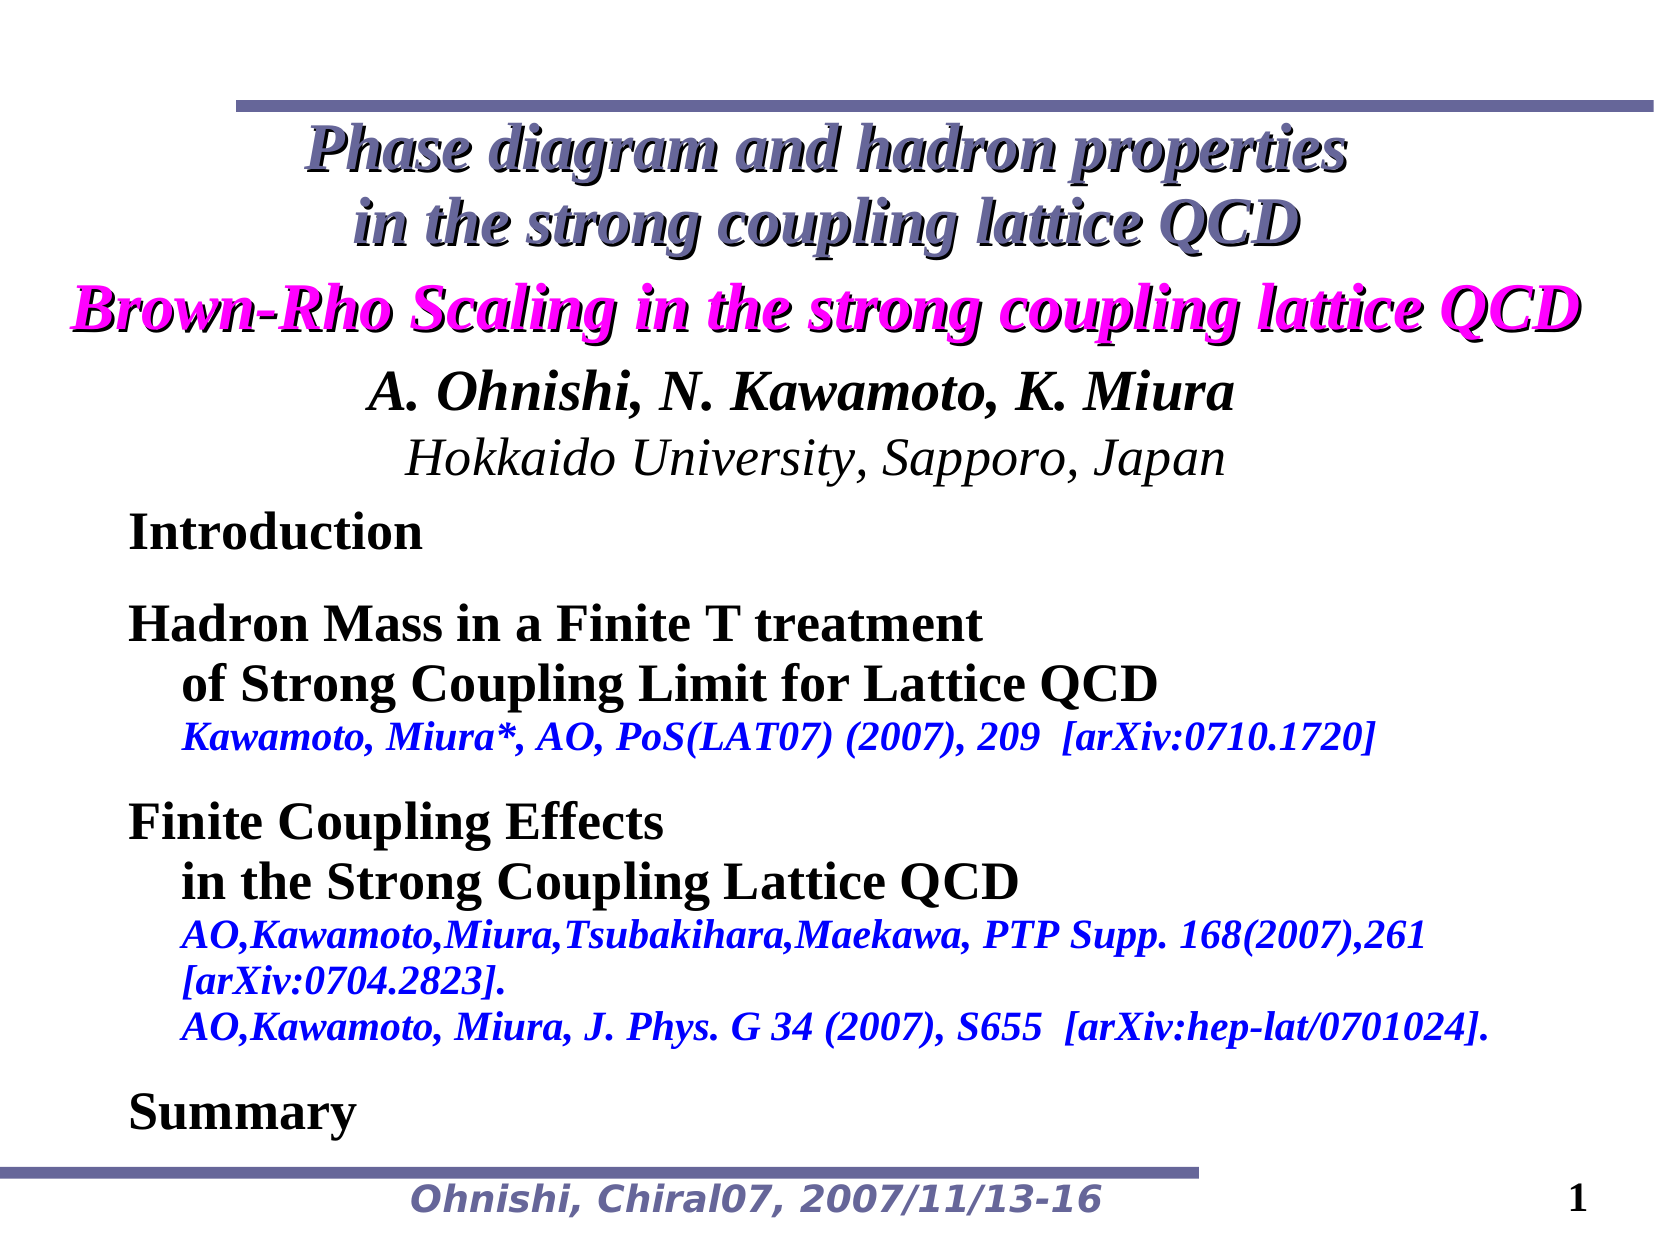

# Phase diagram and hadron properties in the strong coupling lattice QCD
Brown-Rho Scaling in the strong coupling lattice QCD
A. Ohnishi, N. Kawamoto, K. Miura
 Hokkaido University, Sapporo, Japan
Introduction
Hadron Mass in a Finite T treatment
of Strong Coupling Limit for Lattice QCD
Kawamoto, Miura*, AO, PoS(LAT07) (2007), 209 [arXiv:0710.1720]
Finite Coupling Effects
in the Strong Coupling Lattice QCD
AO,Kawamoto,Miura,Tsubakihara,Maekawa, PTP Supp. 168(2007),261 [arXiv:0704.2823].
AO,Kawamoto, Miura, J. Phys. G 34 (2007), S655 [arXiv:hep-lat/0701024].
Summary